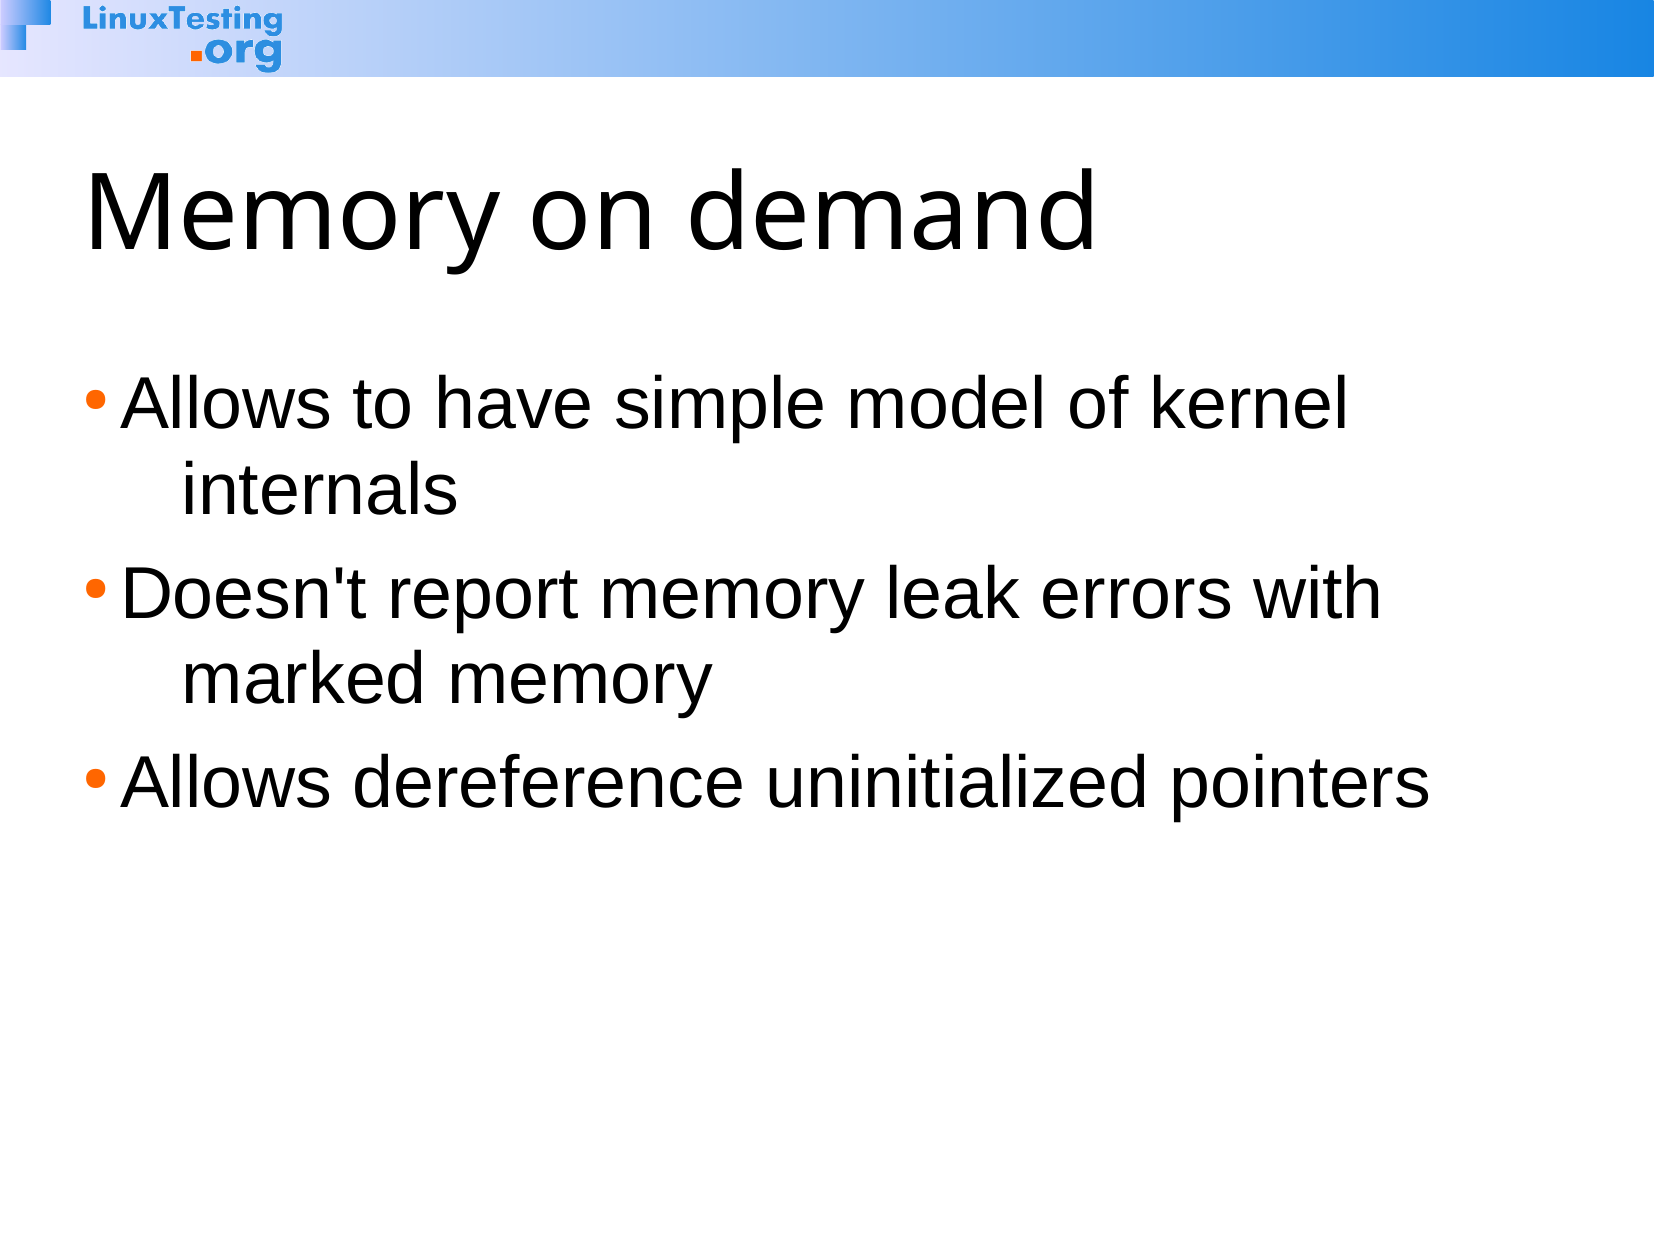

# Memory on demand
Allows to have simple model of kernel internals
Doesn't report memory leak errors with marked memory
Allows dereference uninitialized pointers